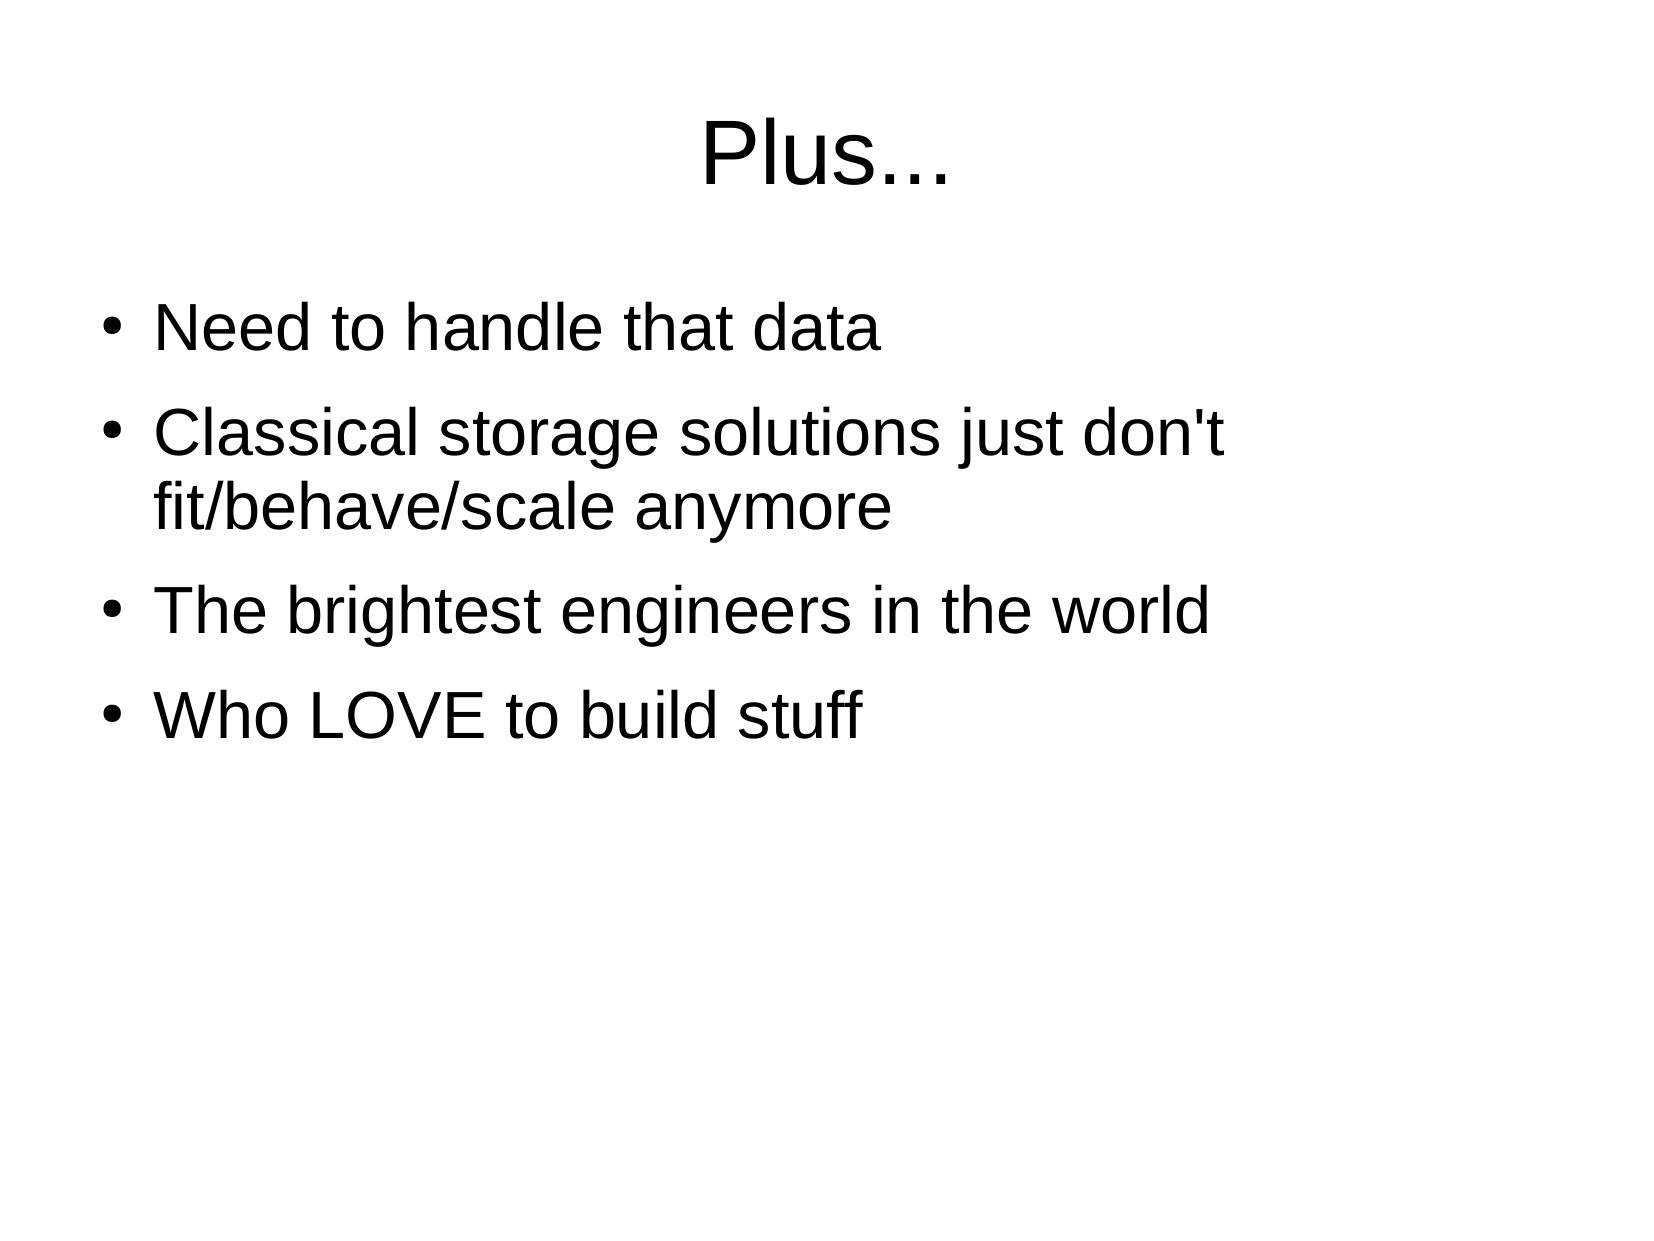

# Plus...
Need to handle that data
Classical storage solutions just don't fit/behave/scale anymore
The brightest engineers in the world
Who LOVE to build stuff